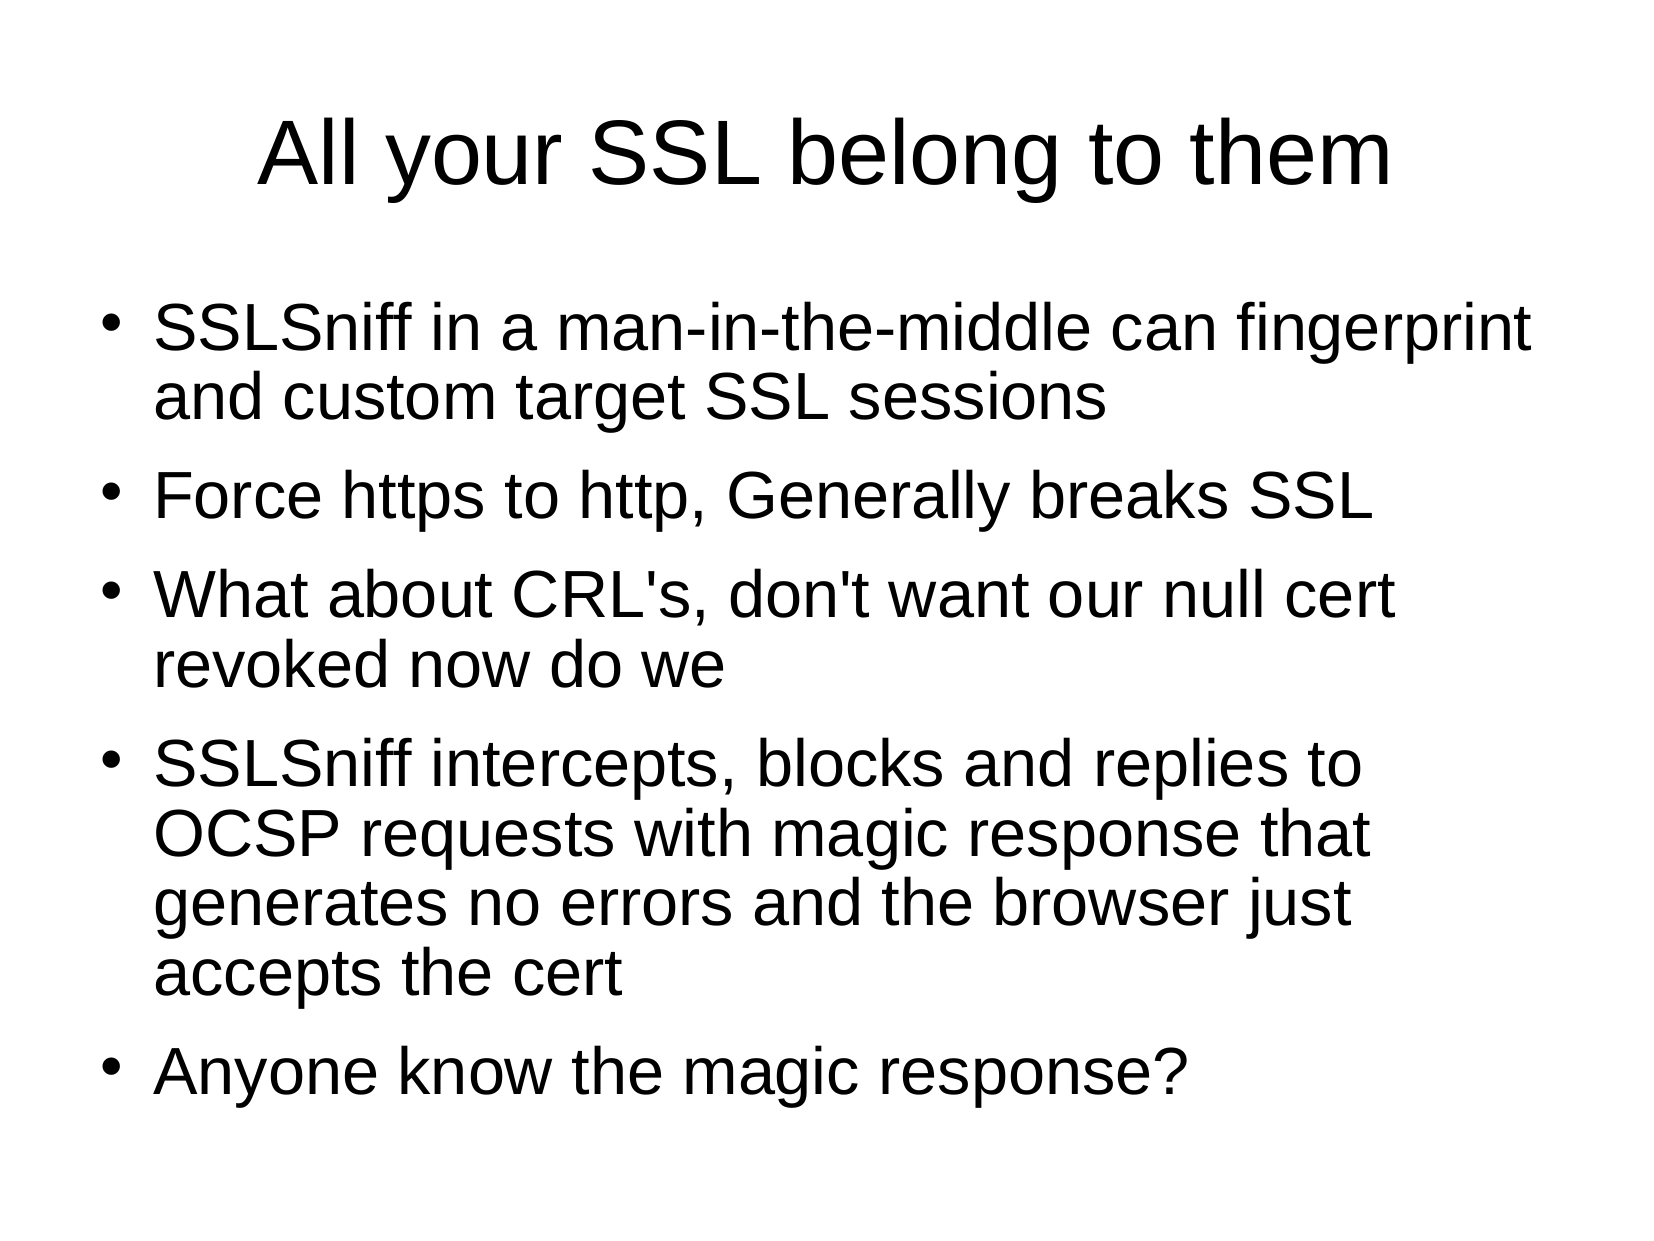

# All your SSL belong to them
SSLSniff in a man-in-the-middle can fingerprint and custom target SSL sessions
Force https to http, Generally breaks SSL
What about CRL's, don't want our null cert revoked now do we
SSLSniff intercepts, blocks and replies to OCSP requests with magic response that generates no errors and the browser just accepts the cert
Anyone know the magic response?